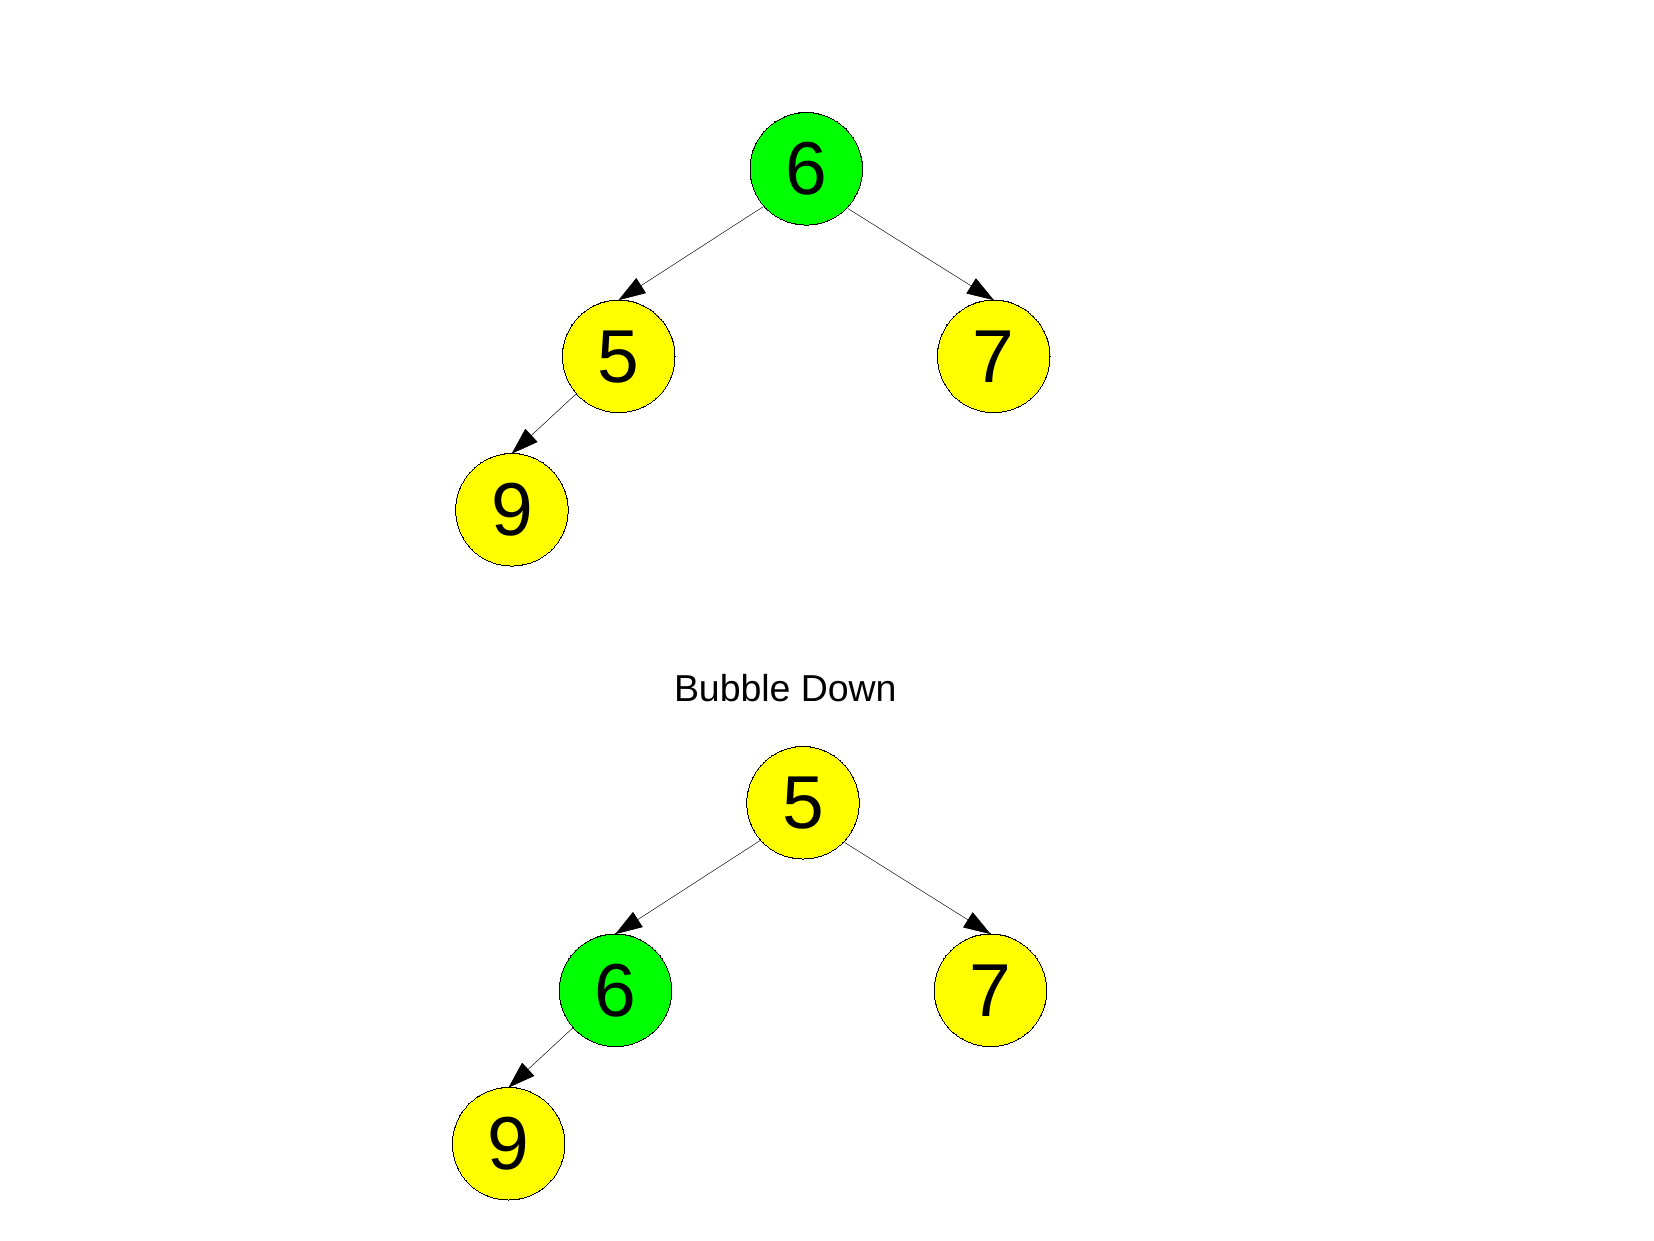

5
6
4
7
5
7
9
9
Bubble Down
5
5
4
7
6
7
9
9